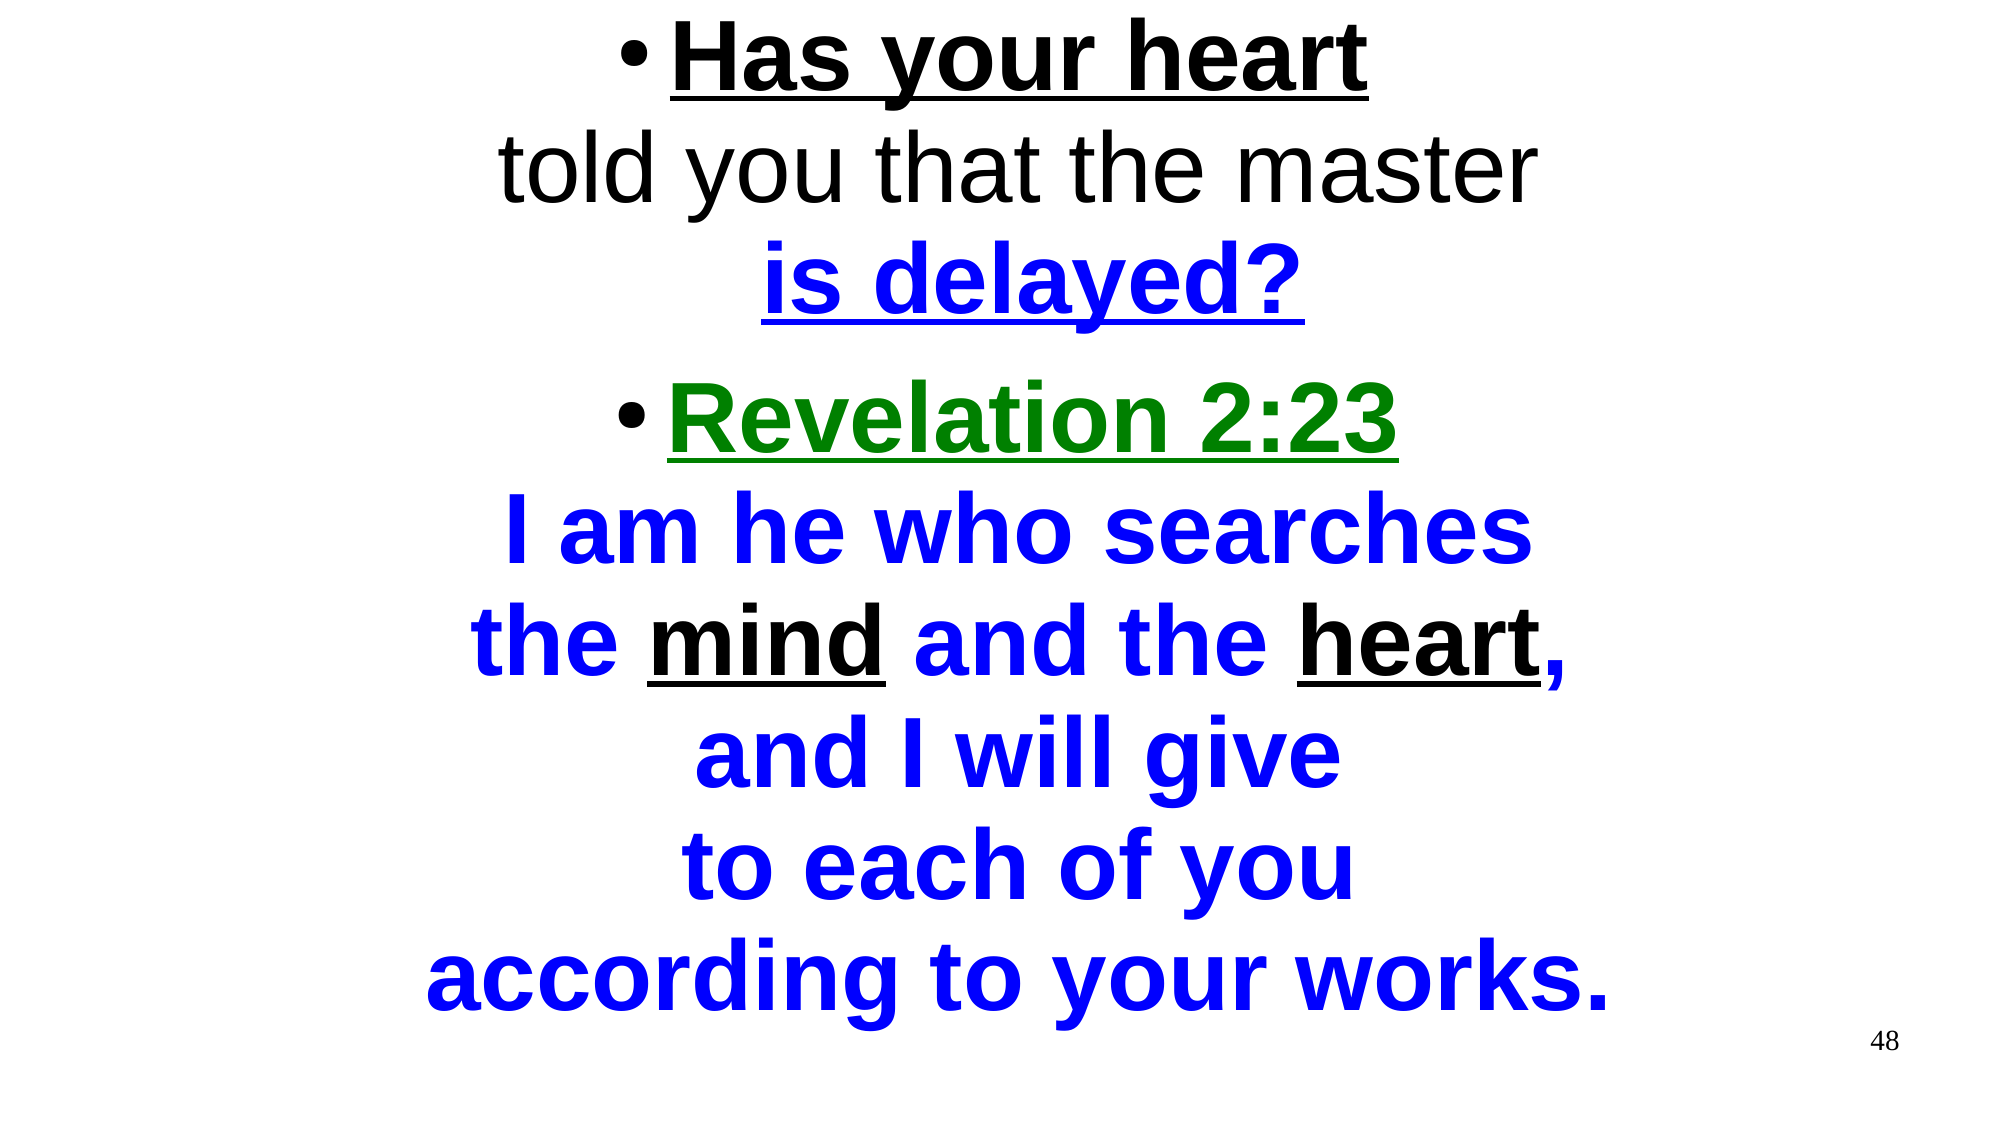

# Has your heart told you that the master is delayed?
Revelation 2:23
I am he who searches
the mind and the heart,
and I will give
to each of you
according to your works.
48